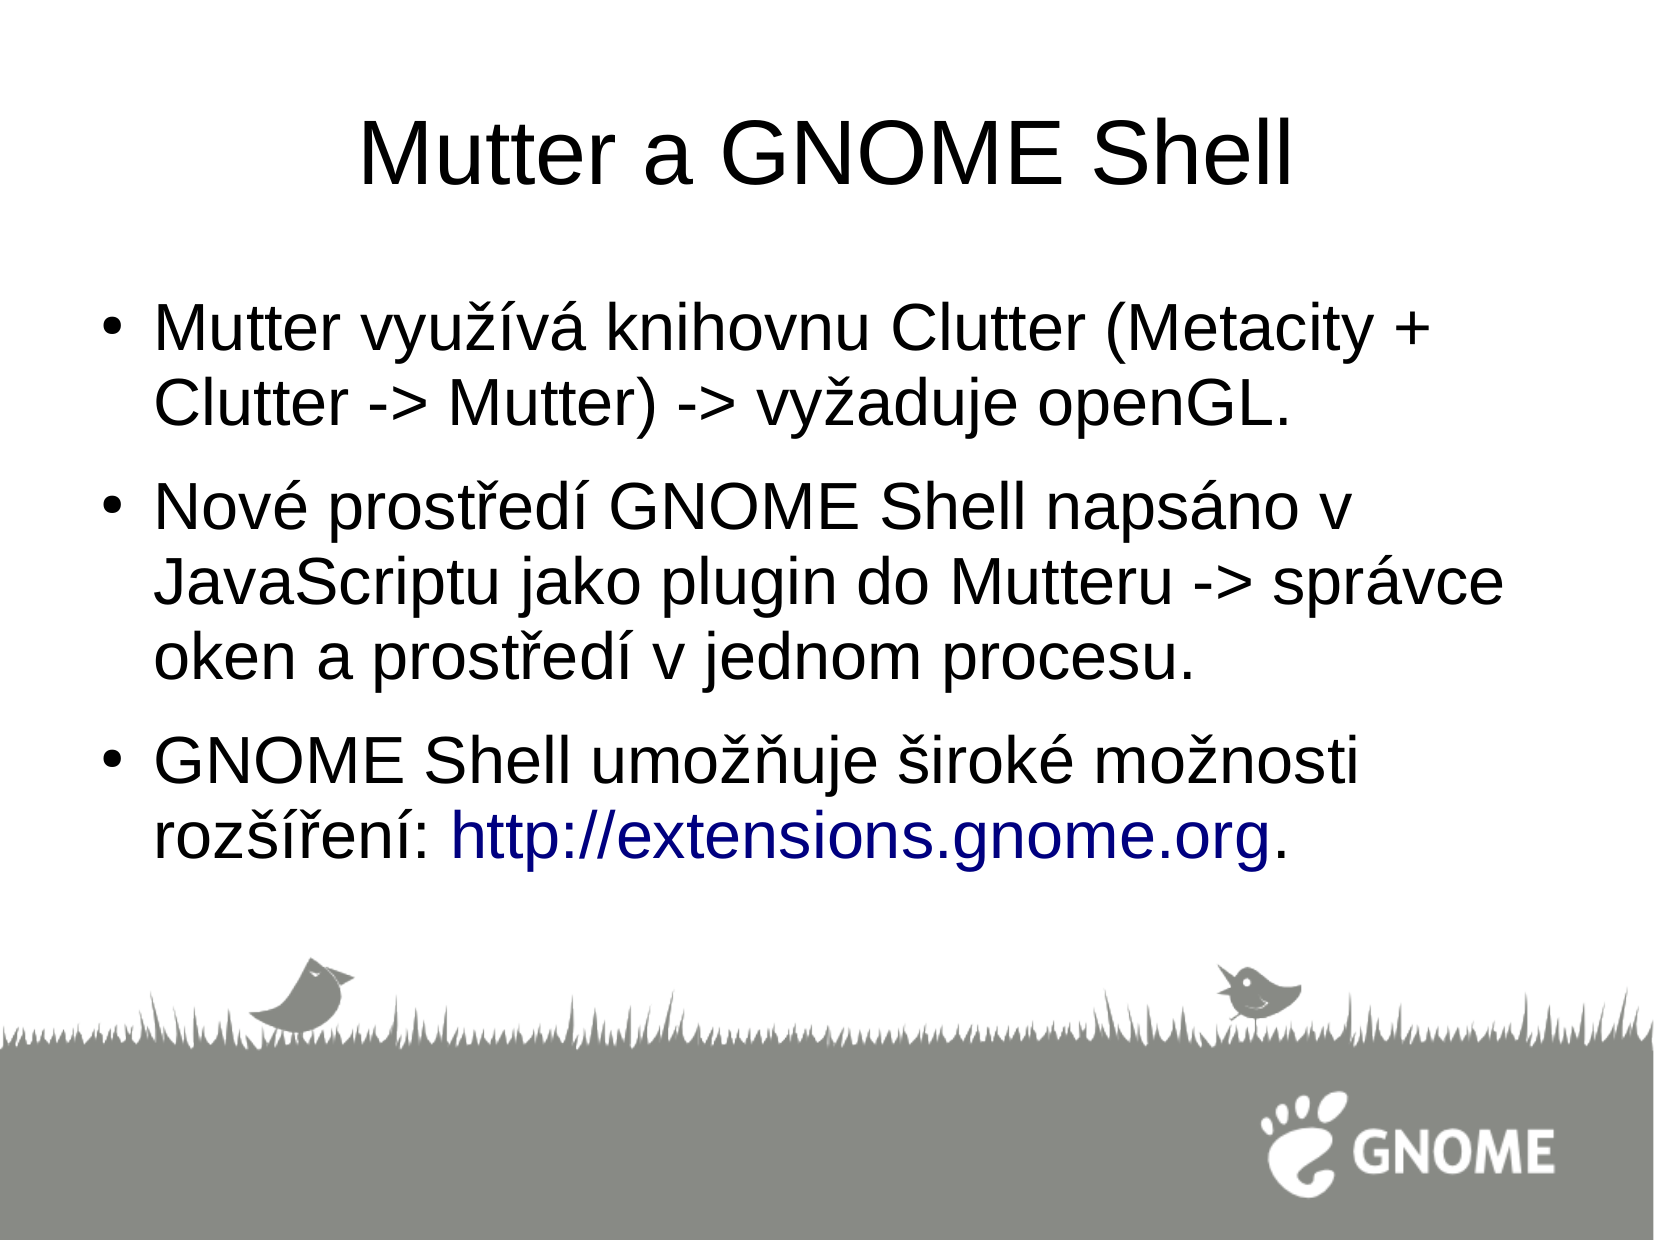

# Mutter a GNOME Shell
Mutter využívá knihovnu Clutter (Metacity + Clutter -> Mutter) -> vyžaduje openGL.
Nové prostředí GNOME Shell napsáno v JavaScriptu jako plugin do Mutteru -> správce oken a prostředí v jednom procesu.
GNOME Shell umožňuje široké možnosti rozšíření: http://extensions.gnome.org.